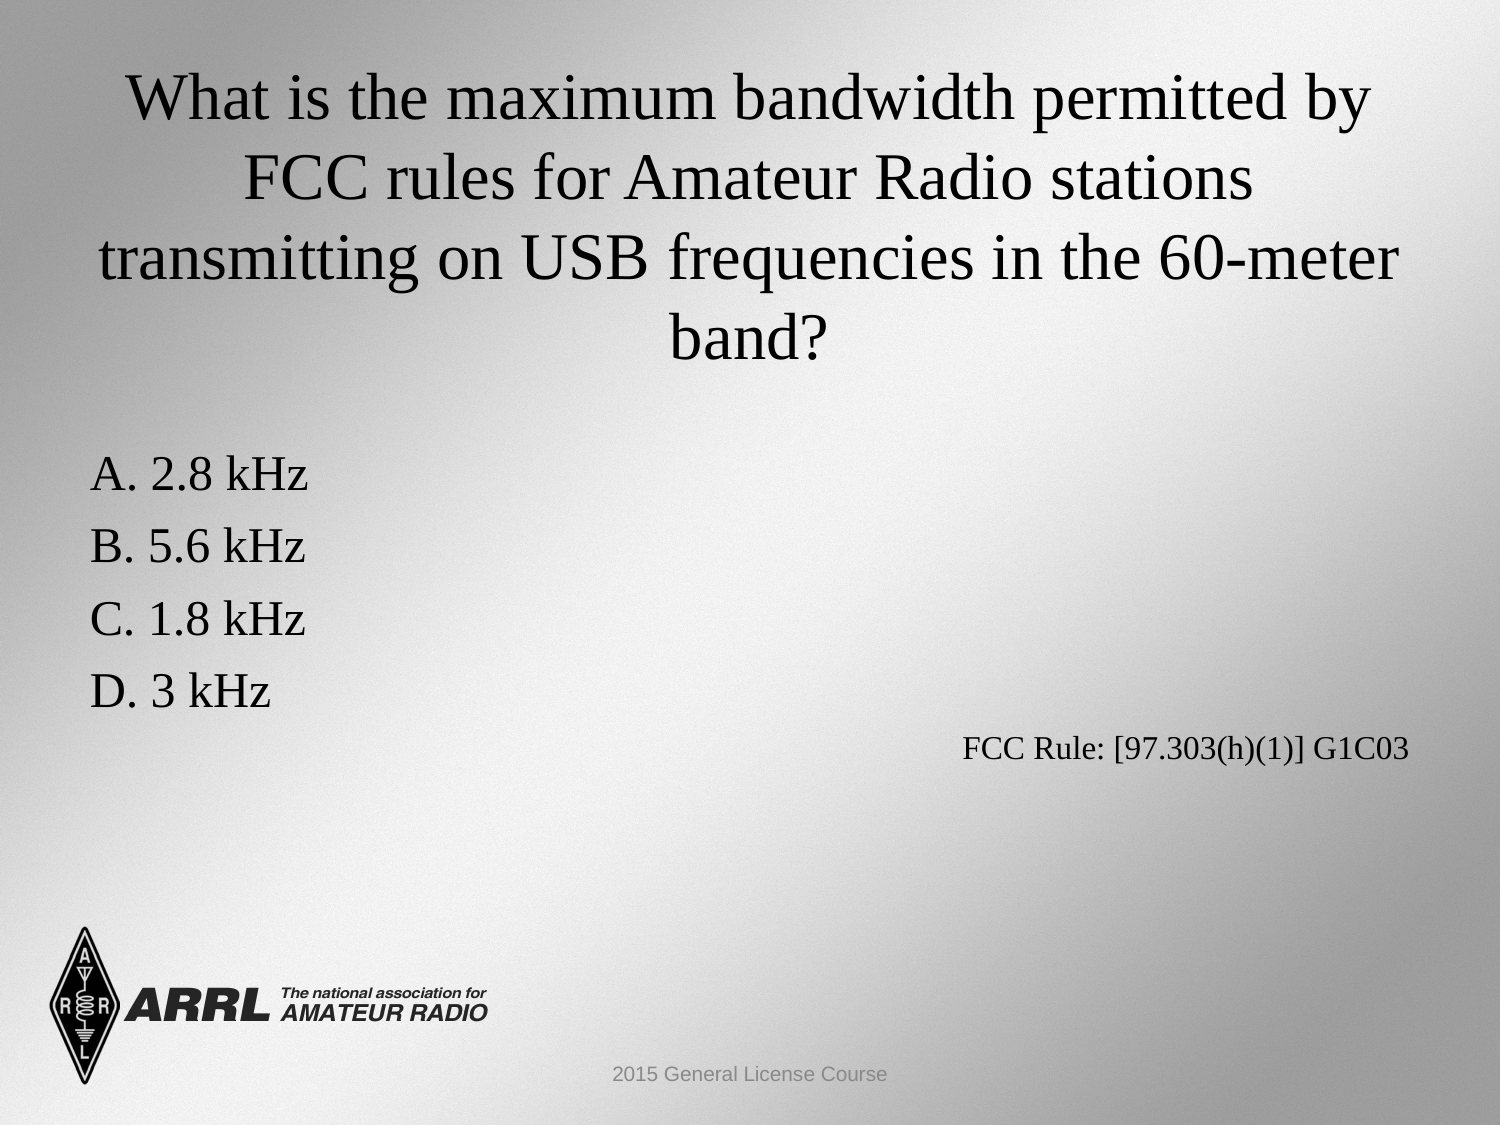

# What is the maximum bandwidth permitted by FCC rules for Amateur Radio stations transmitting on USB frequencies in the 60-meter band?
A. 2.8 kHz
B. 5.6 kHz
C. 1.8 kHz
D. 3 kHz
FCC Rule: [97.303(h)(1)] G1C03
2015 General License Course